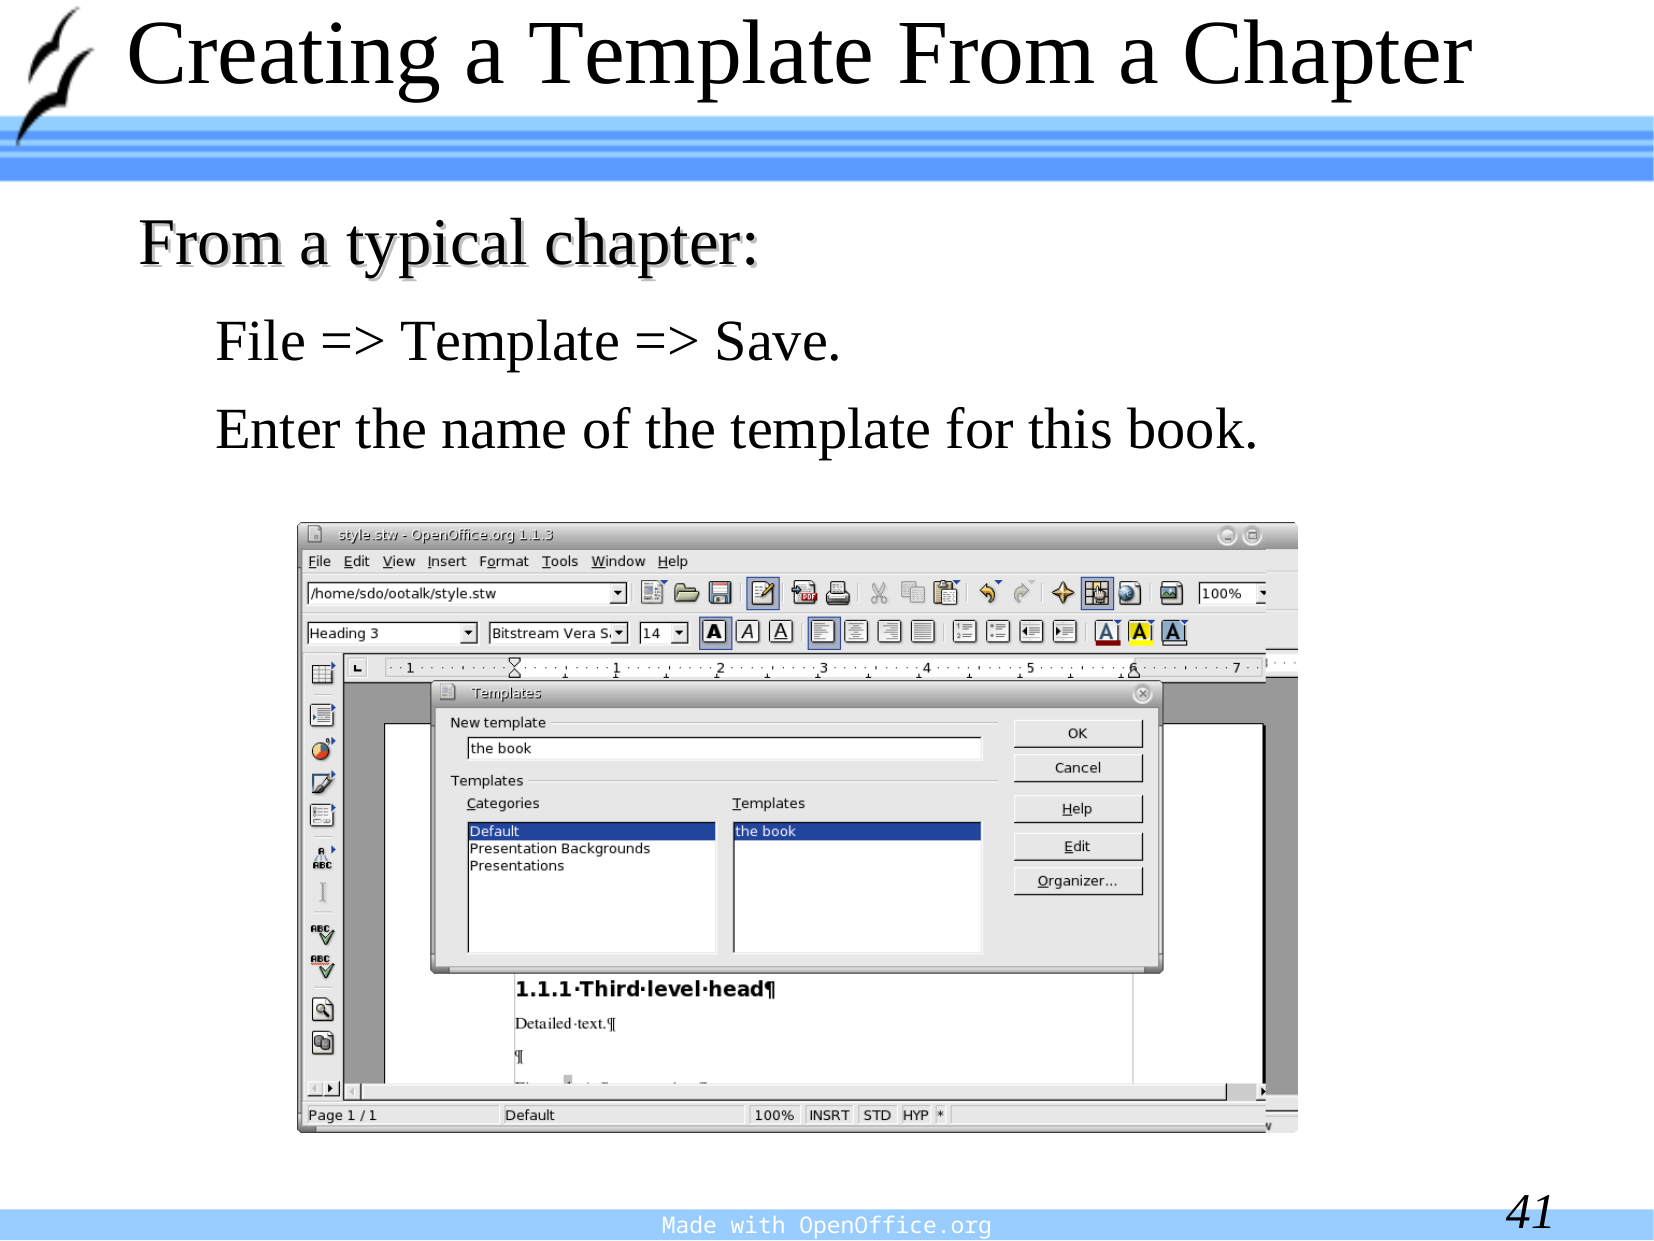

# Creating a Template From a Chapter
From a typical chapter:
File => Template => Save.
Enter the name of the template for this book.